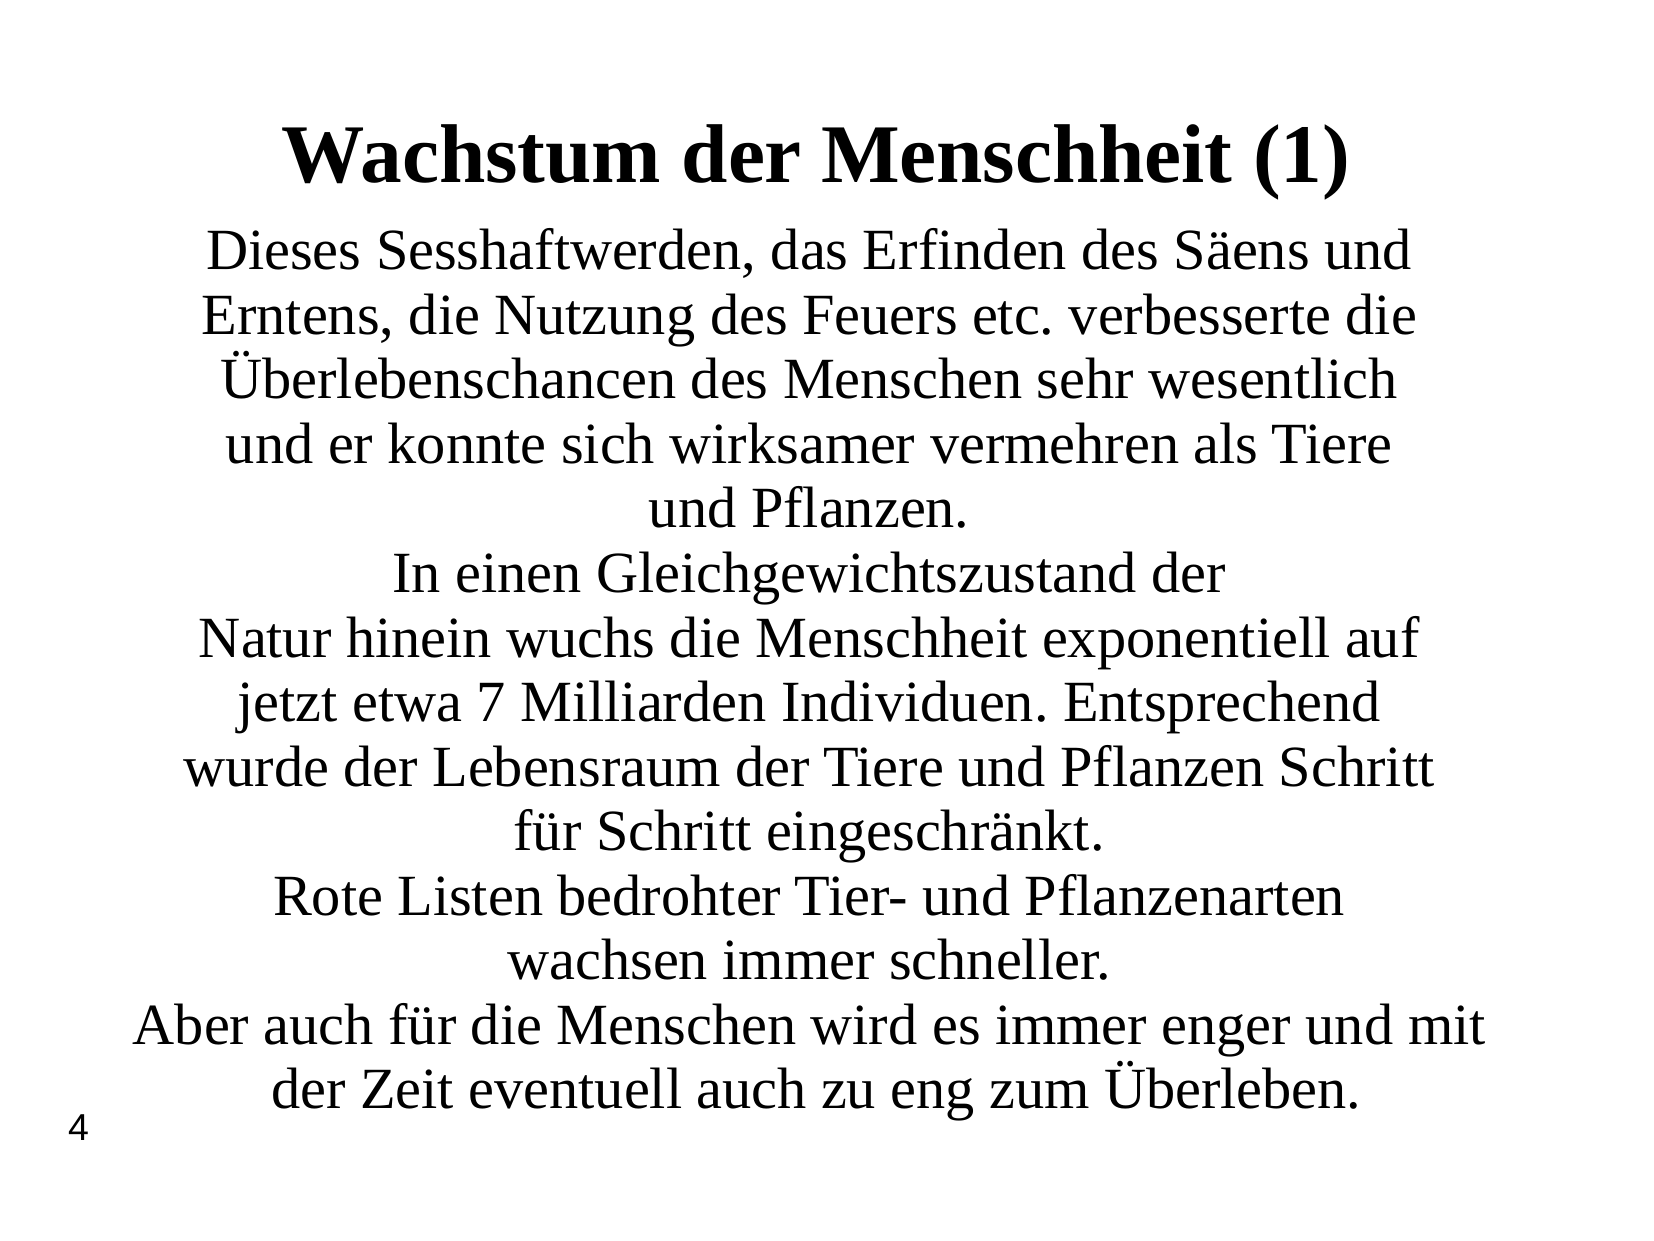

Wachstum der Menschheit (1)
Dieses Sesshaftwerden, das Erfinden des Säens und
Erntens, die Nutzung des Feuers etc. verbesserte die
Überlebenschancen des Menschen sehr wesentlich
und er konnte sich wirksamer vermehren als Tiere
und Pflanzen.
In einen Gleichgewichtszustand der
Natur hinein wuchs die Menschheit exponentiell auf
jetzt etwa 7 Milliarden Individuen. Entsprechend
wurde der Lebensraum der Tiere und Pflanzen Schritt
für Schritt eingeschränkt.
Rote Listen bedrohter Tier- und Pflanzenarten
wachsen immer schneller.
Aber auch für die Menschen wird es immer enger und mit
der Zeit eventuell auch zu eng zum Überleben.